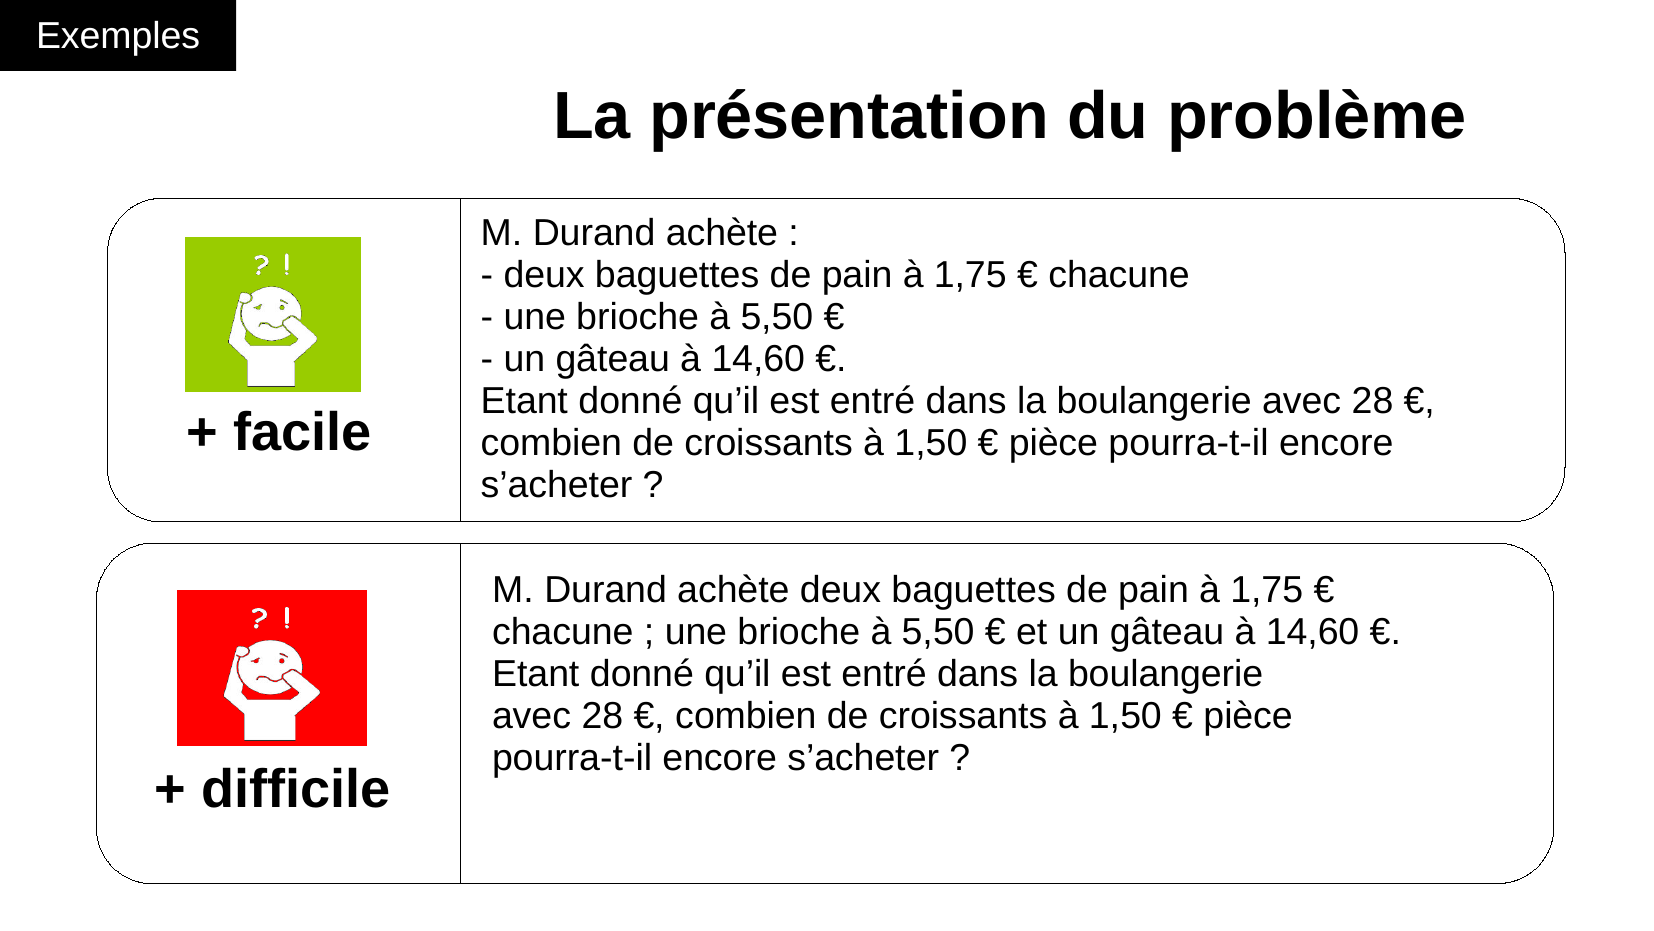

Exemples
La présentation du problème
M. Durand achète :
- deux baguettes de pain à 1,75 € chacune
- une brioche à 5,50 €
- un gâteau à 14,60 €.
Etant donné qu’il est entré dans la boulangerie avec 28 €,
combien de croissants à 1,50 € pièce pourra-t-il encore s’acheter ?
+ facile
M. Durand achète deux baguettes de pain à 1,75 €
chacune ; une brioche à 5,50 € et un gâteau à 14,60 €.
Etant donné qu’il est entré dans la boulangerie
avec 28 €, combien de croissants à 1,50 € pièce
pourra-t-il encore s’acheter ?
+ difficile